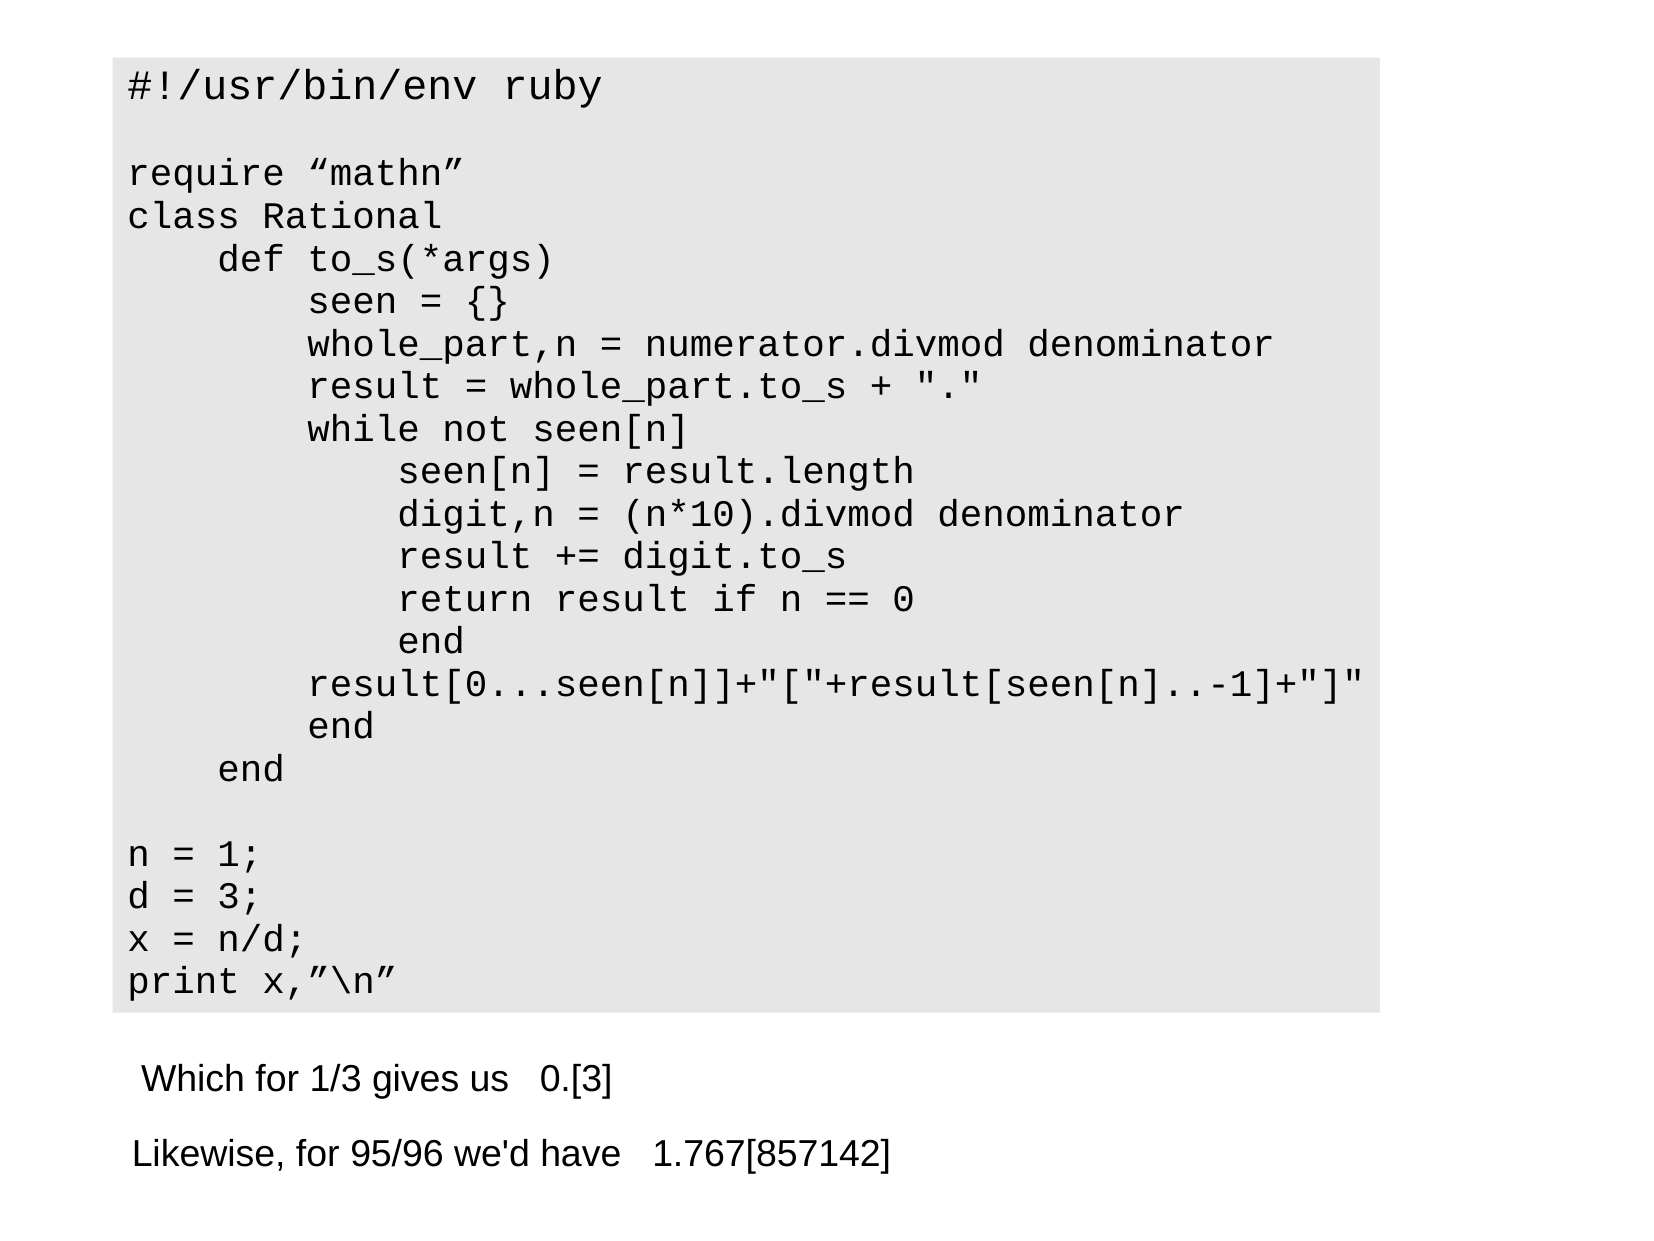

#!/usr/bin/env ruby
require “mathn”
class Rational
 def to_s(*args)
 seen = {}
 whole_part,n = numerator.divmod denominator
 result = whole_part.to_s + "."
 while not seen[n]
 seen[n] = result.length
 digit,n = (n*10).divmod denominator
 result += digit.to_s
 return result if n == 0
 end
 result[0...seen[n]]+"["+result[seen[n]..-1]+"]"
 end
 end
n = 1;
d = 3;
x = n/d;
print x,”\n”
Which for 1/3 gives us
0.[3]
Likewise, for 95/96 we'd have
1.767[857142]